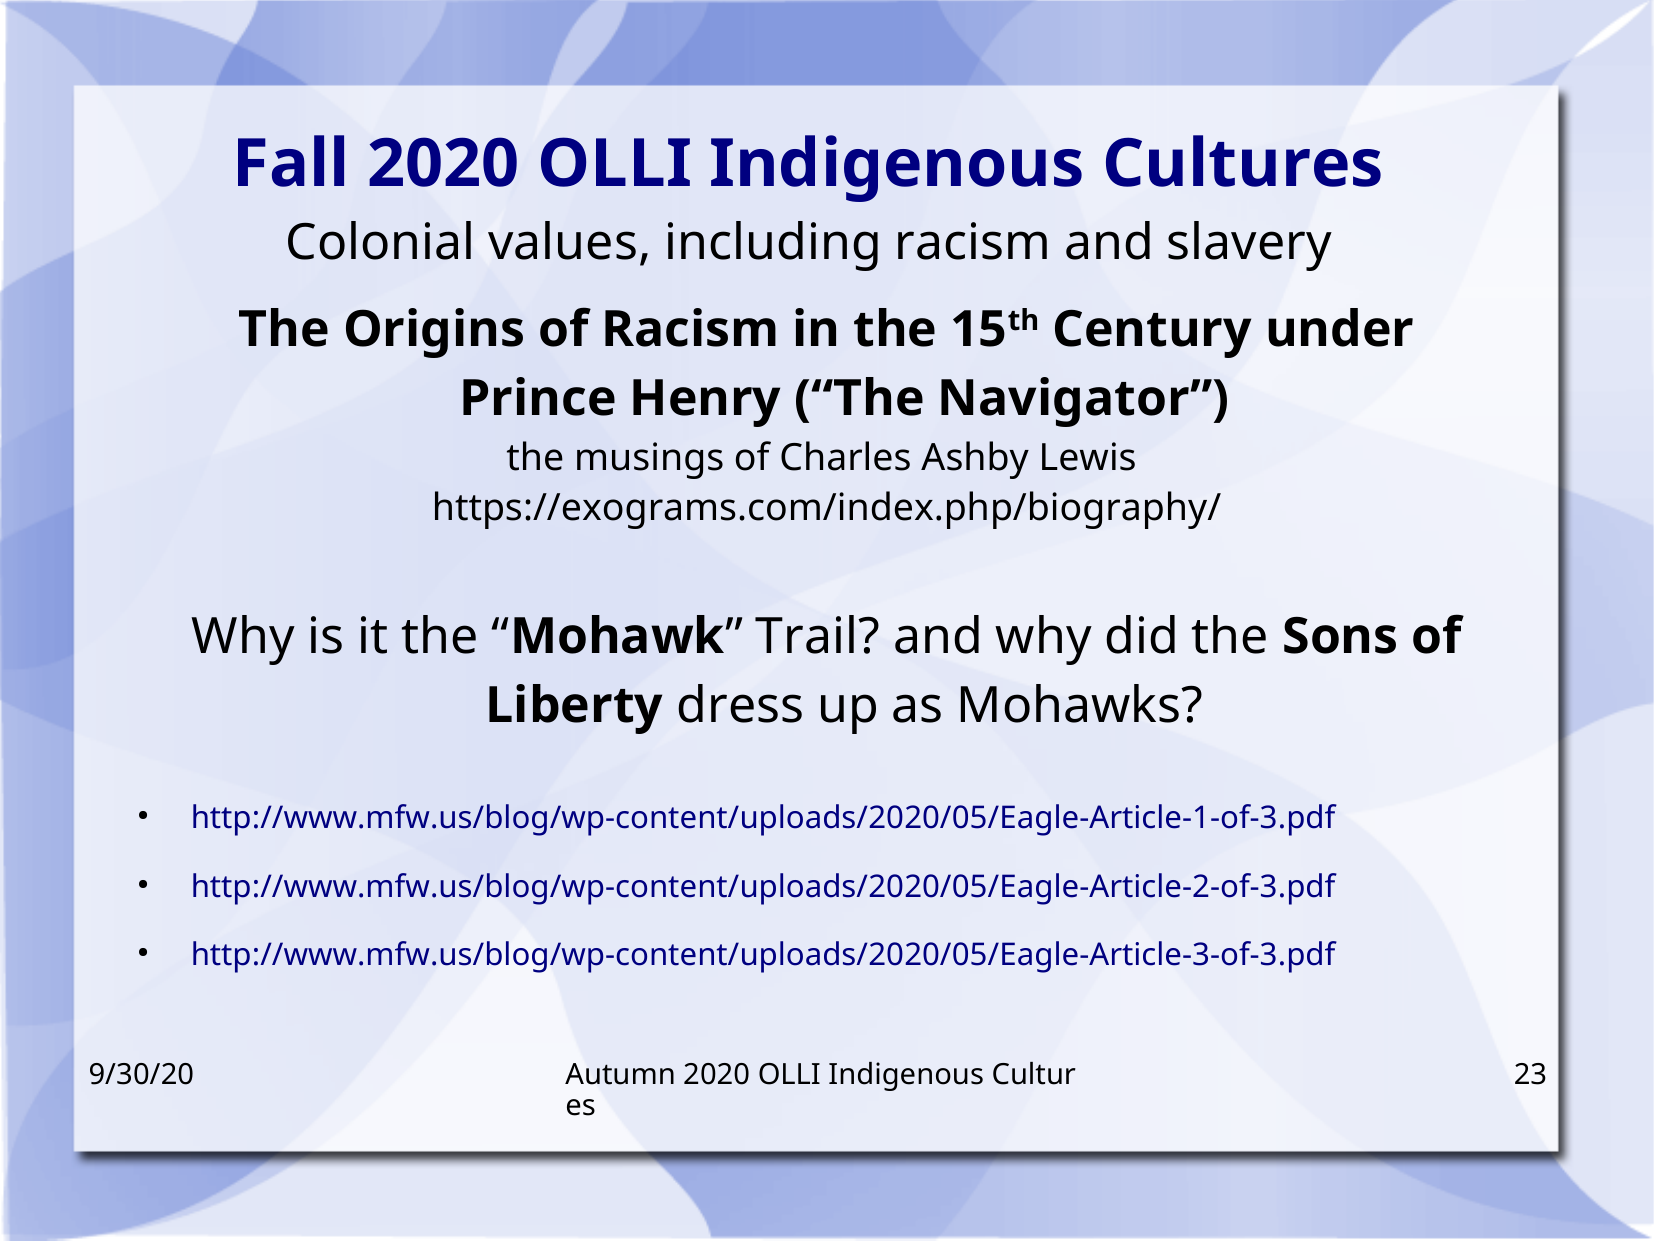

# Fall 2020 OLLI Indigenous Cultures Colonial values, including racism and slavery
The Origins of Racism in the 15th Century under Prince Henry (“The Navigator”)
the musings of Charles Ashby Lewis
https://exograms.com/index.php/biography/
Why is it the “Mohawk” Trail? and why did the Sons of Liberty dress up as Mohawks?
http://www.mfw.us/blog/wp-content/uploads/2020/05/Eagle-Article-1-of-3.pdf
http://www.mfw.us/blog/wp-content/uploads/2020/05/Eagle-Article-2-of-3.pdf
http://www.mfw.us/blog/wp-content/uploads/2020/05/Eagle-Article-3-of-3.pdf
9/30/20
Autumn 2020 OLLI Indigenous Cultures
23